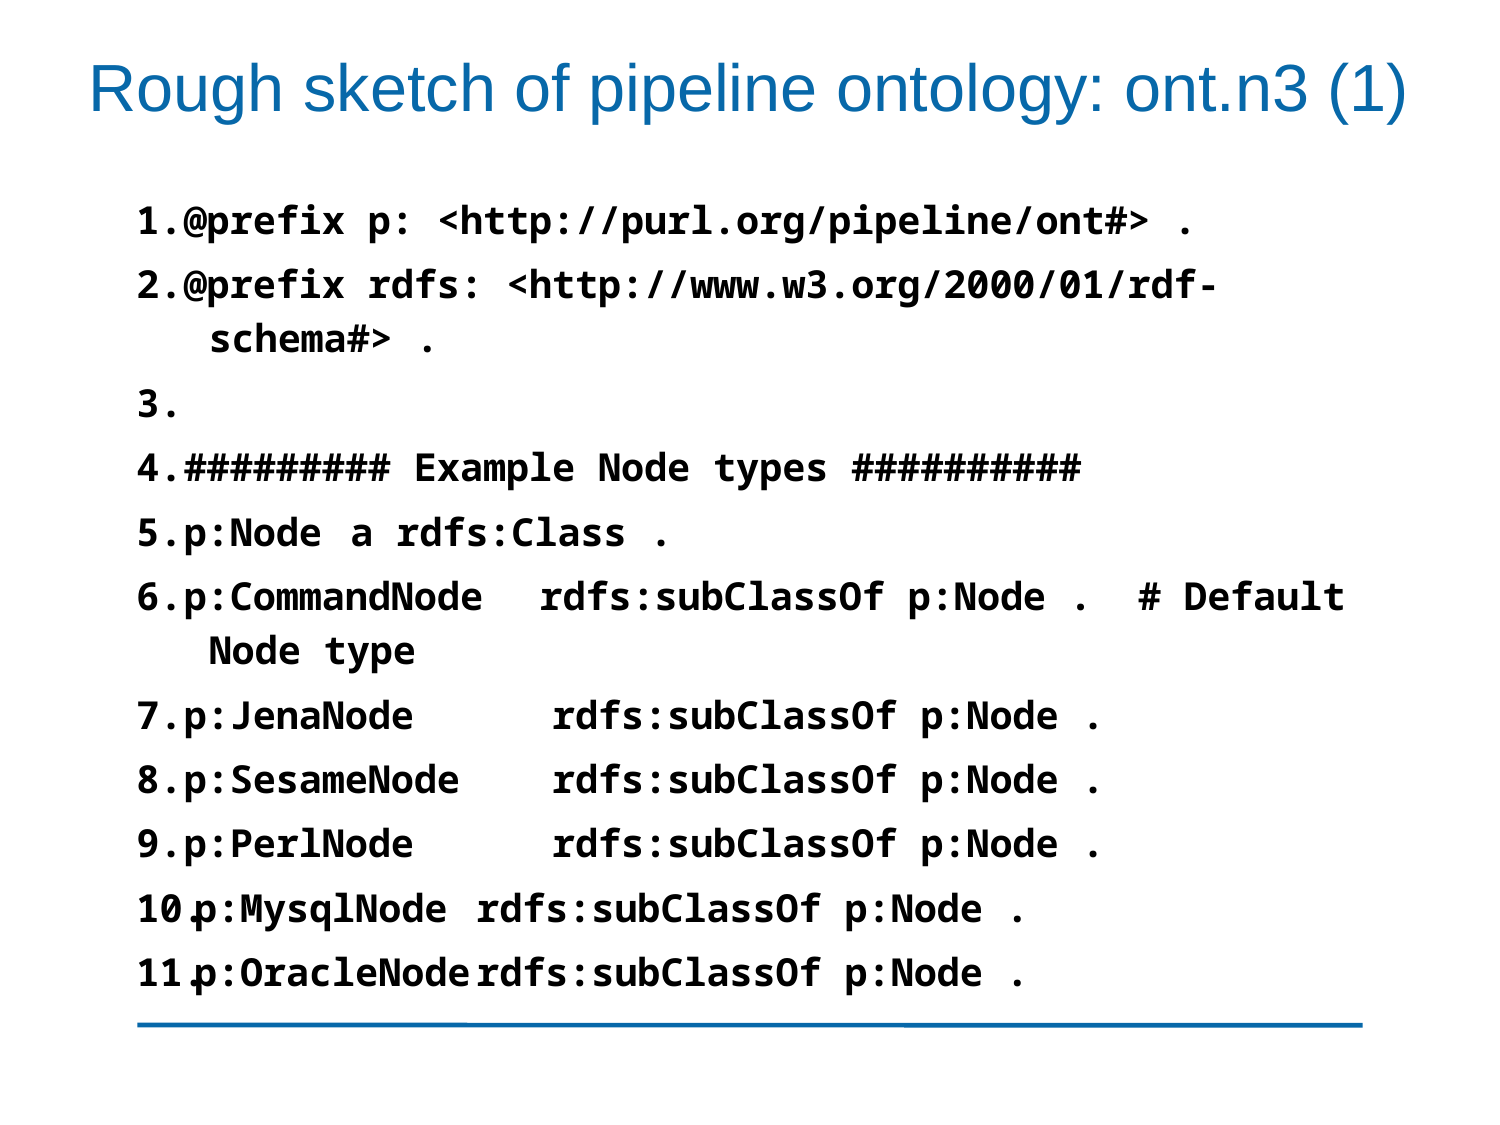

# Rough sketch of pipeline ontology: ont.n3 (1)
@prefix p: <http://purl.org/pipeline/ont#> .
@prefix rdfs: <http://www.w3.org/2000/01/rdf-schema#> .
######### Example Node types ##########
p:Node		a rdfs:Class .
p:CommandNode	rdfs:subClassOf p:Node . # Default Node type
p:JenaNode rdfs:subClassOf p:Node .
p:SesameNode rdfs:subClassOf p:Node .
p:PerlNode rdfs:subClassOf p:Node .
p:MysqlNode	rdfs:subClassOf p:Node .
p:OracleNode	rdfs:subClassOf p:Node .